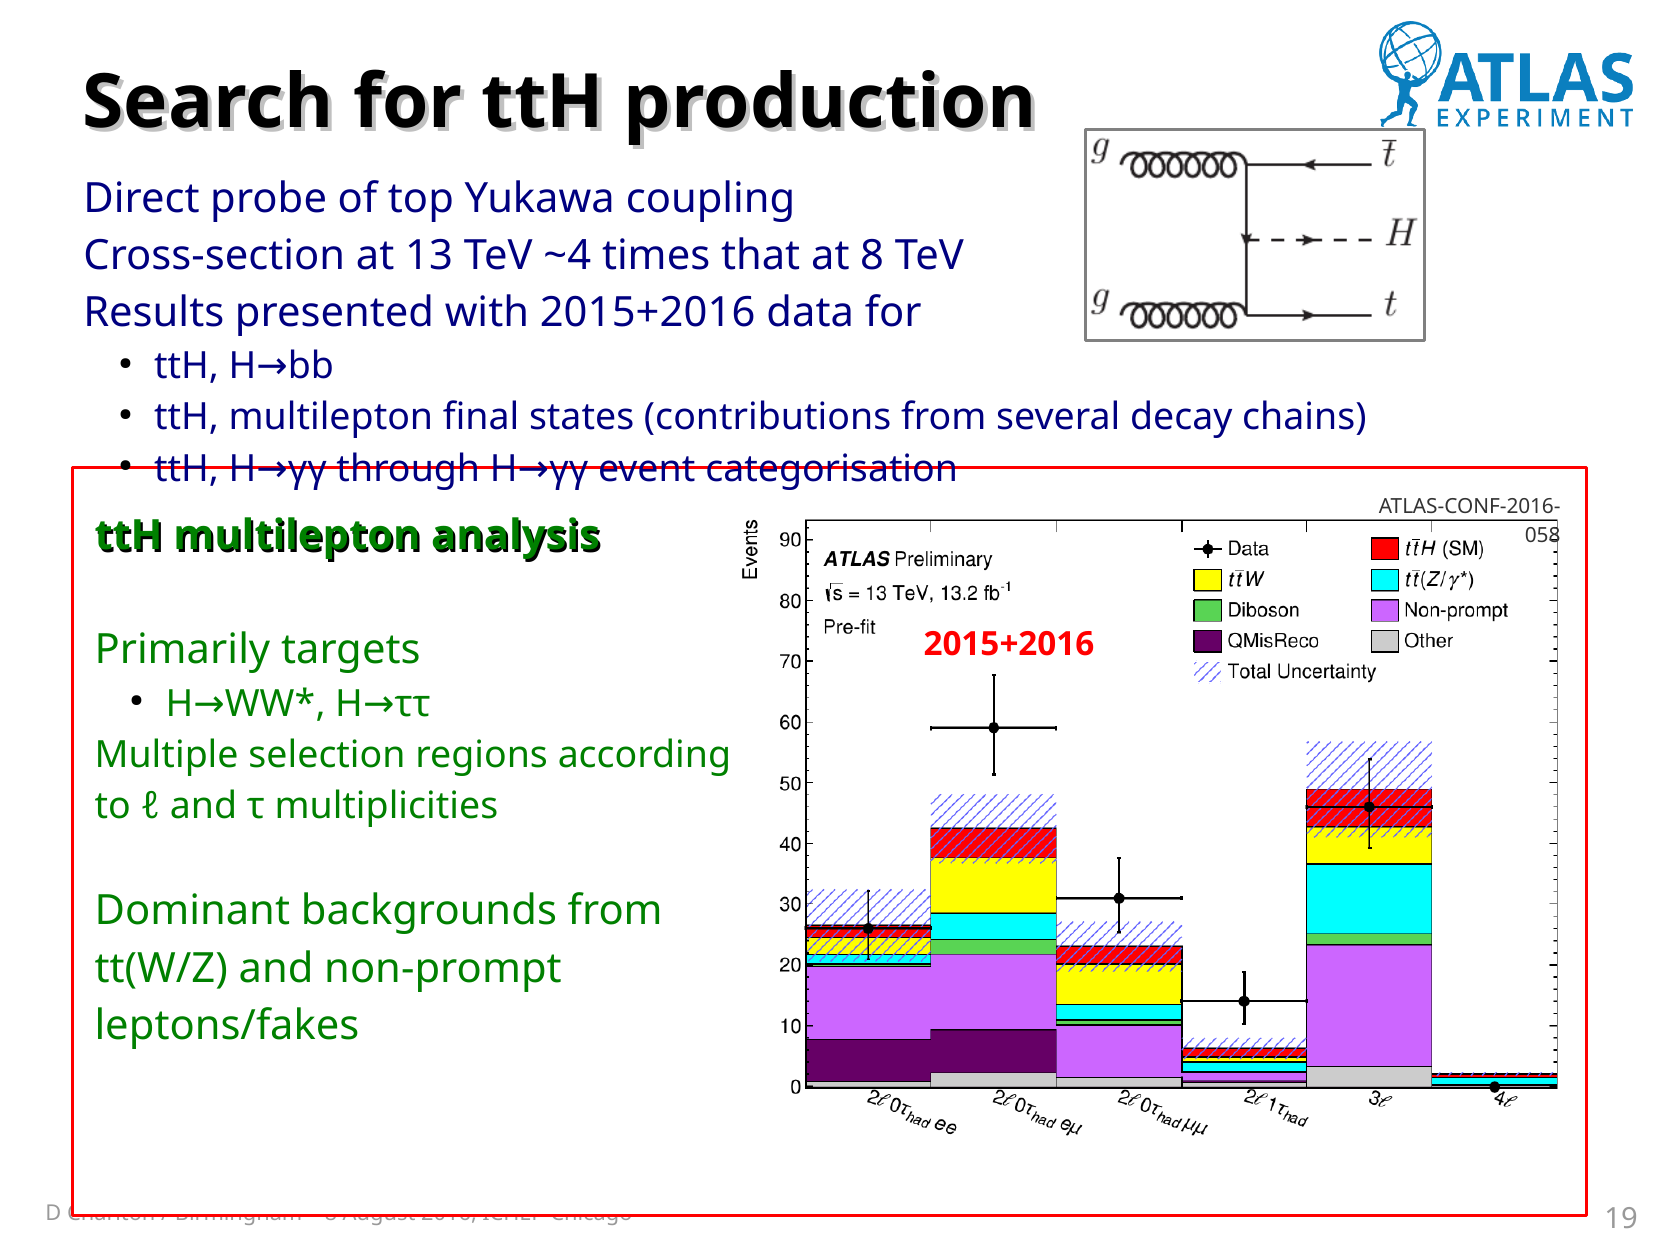

# Search for ttH production
Direct probe of top Yukawa coupling
Cross-section at 13 TeV ~4 times that at 8 TeV
Results presented with 2015+2016 data for
ttH, H→bb
ttH, multilepton final states (contributions from several decay chains)
ttH, H→γγ through H→γγ event categorisation
ATLAS-CONF-2016-058
ttH multilepton analysis
Primarily targets
H→WW*, H→ττ
Multiple selection regions according to ℓ and τ multiplicities
Dominant backgrounds from tt(W/Z) and non-prompt leptons/fakes
2015+2016